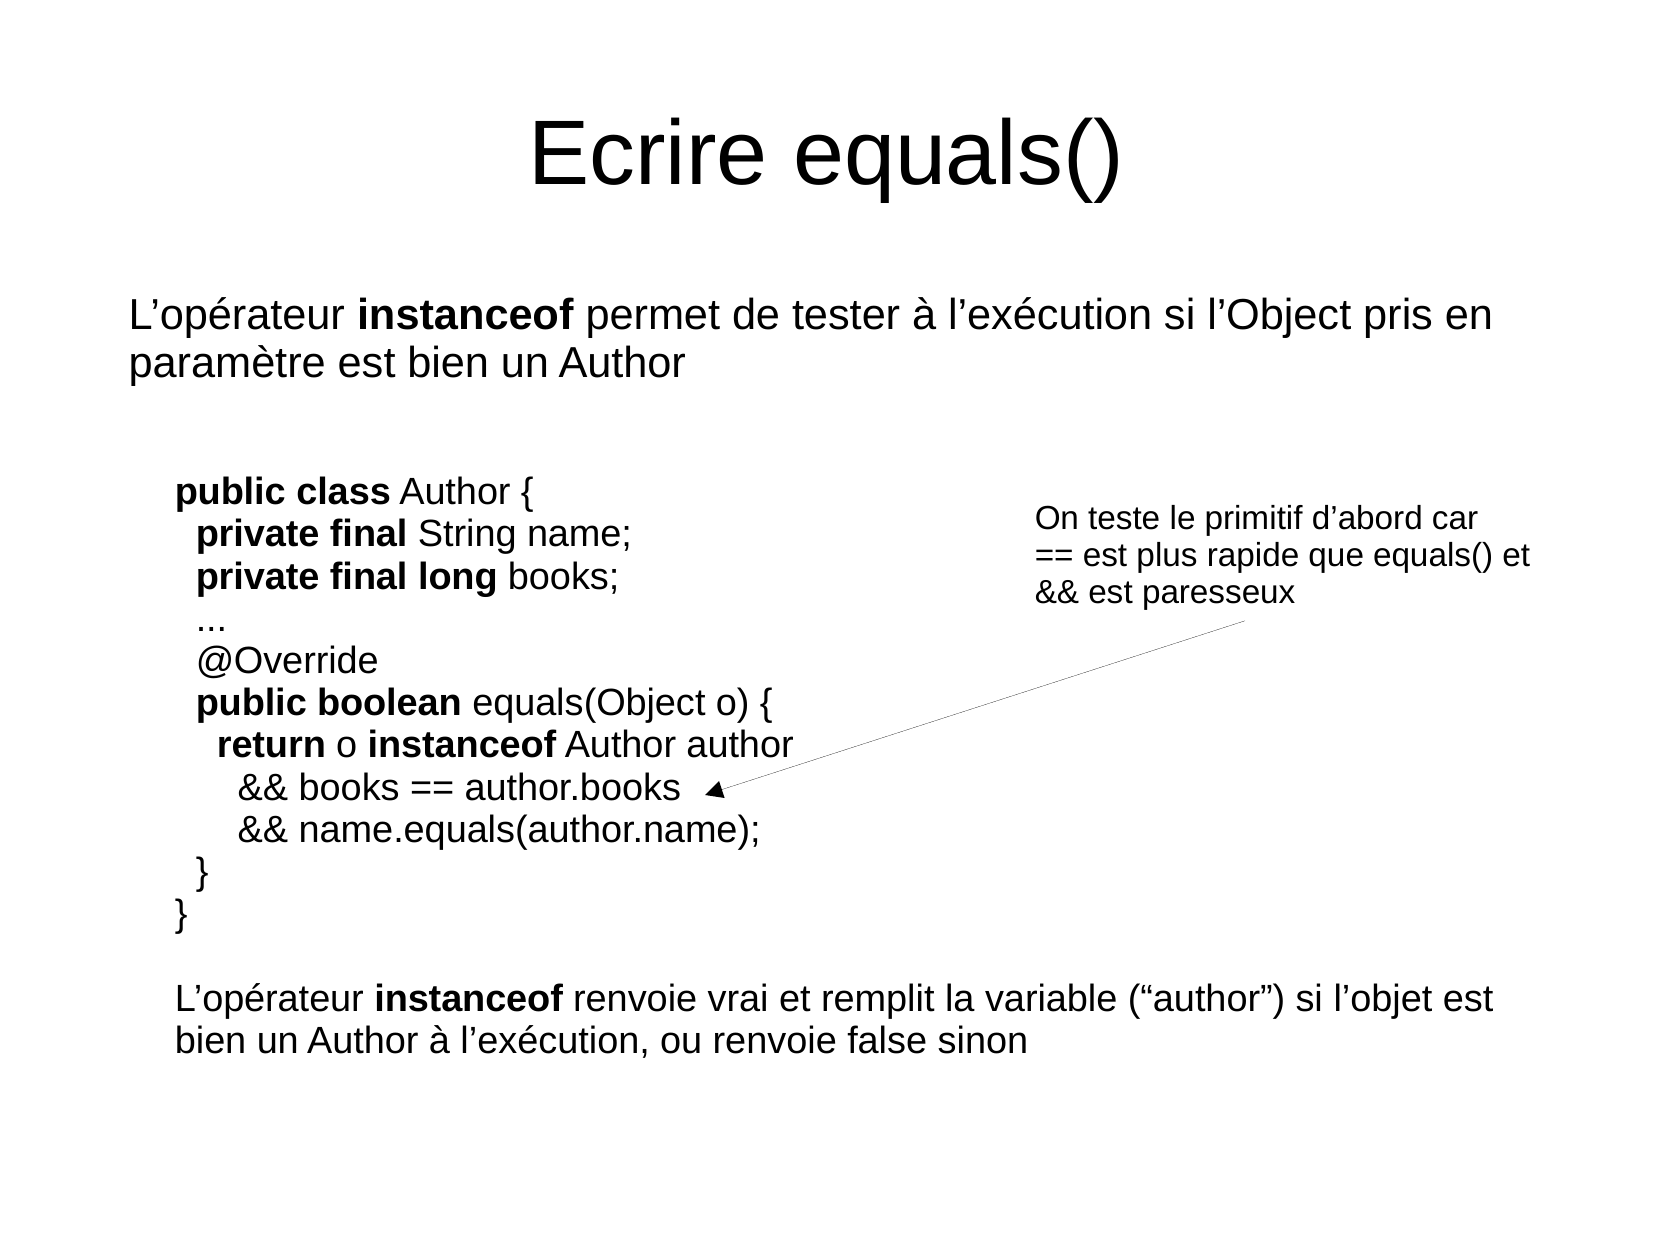

# Ecrire equals()
L’opérateur instanceof permet de tester à l’exécution si l’Object pris en paramètre est bien un Author
public class Author {
 private final String name;
 private final long books;
 ...
 @Override
 public boolean equals(Object o) {
 return o instanceof Author author
 && books == author.books
 && name.equals(author.name);
 }
}
L’opérateur instanceof renvoie vrai et remplit la variable (“author”) si l’objet est bien un Author à l’exécution, ou renvoie false sinon
On teste le primitif d’abord car
== est plus rapide que equals() et
&& est paresseux